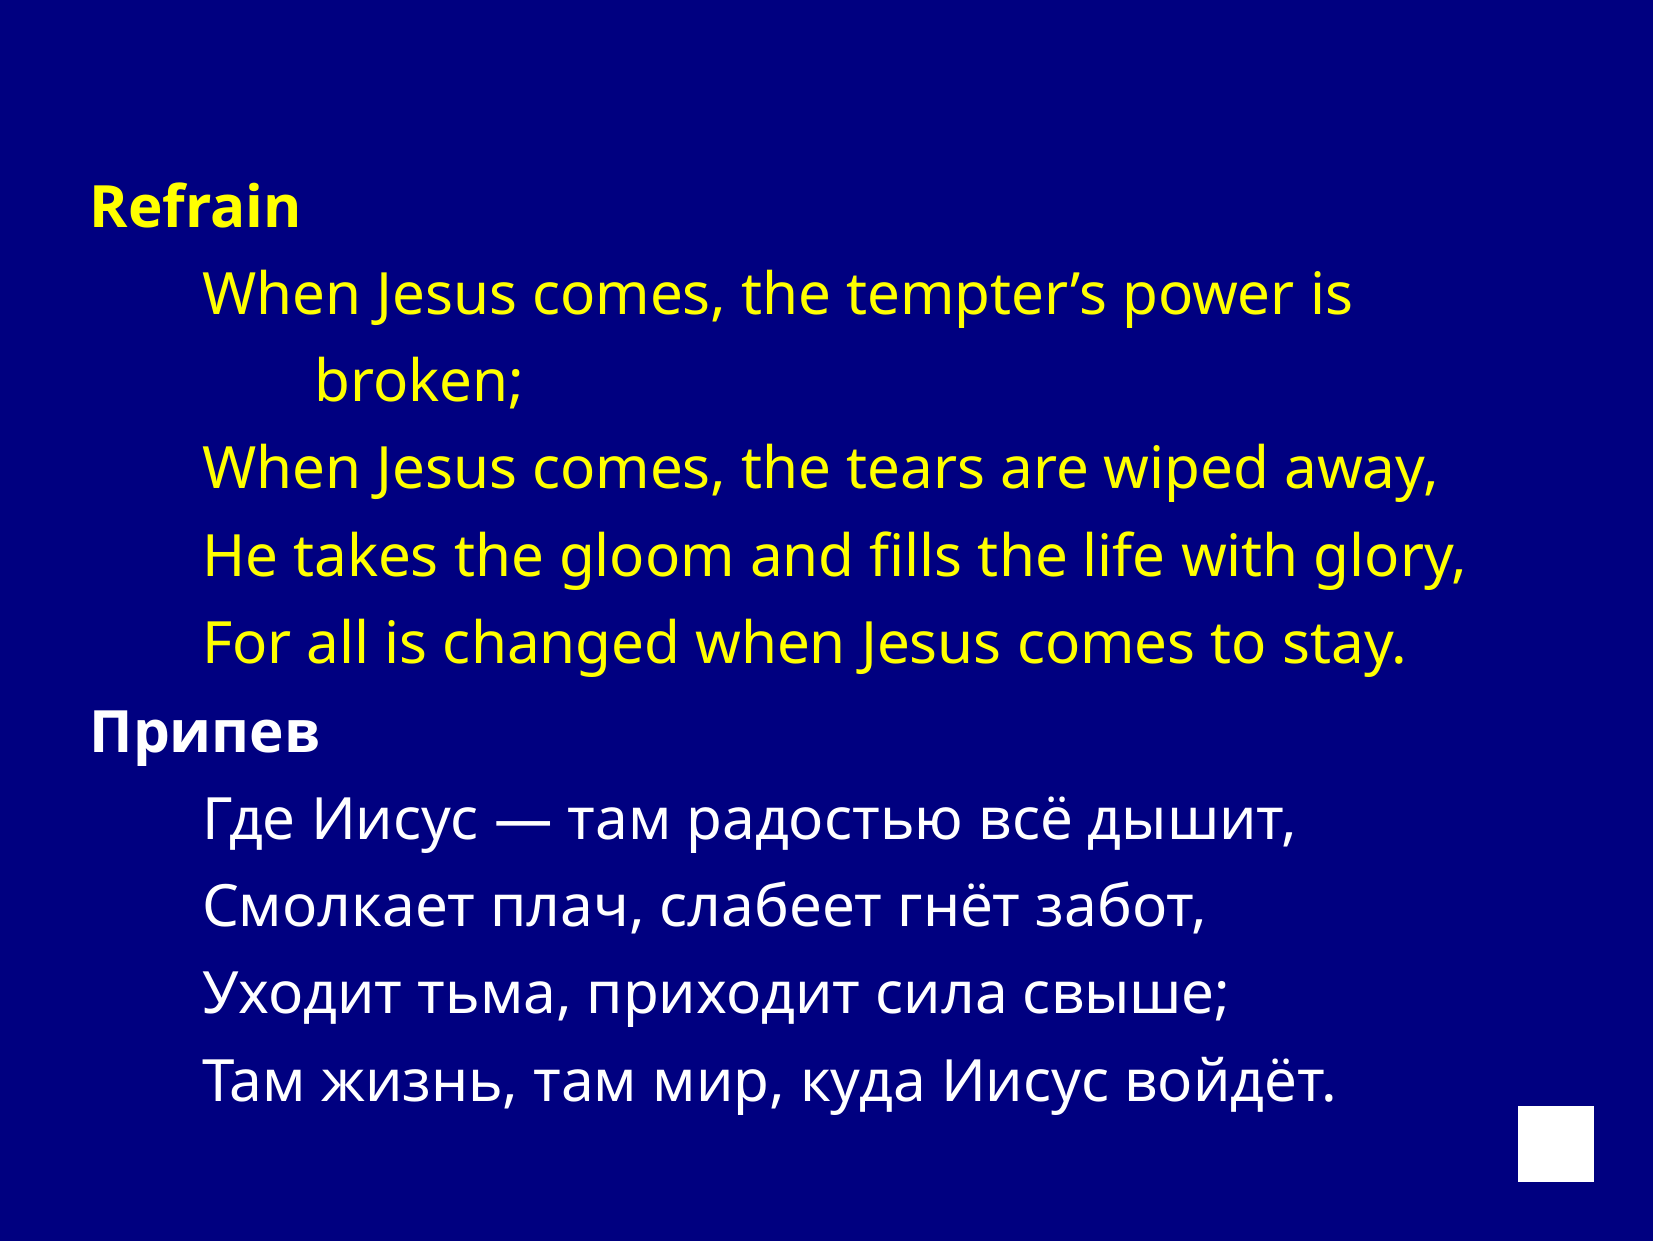

Refrain
	When Jesus comes, the tempter’s power is
		broken;
	When Jesus comes, the tears are wiped away,
	He takes the gloom and fills the life with glory,
	For all is changed when Jesus comes to stay.
Припев
	Где Иисус — там радостью всё дышит,
	Смолкает плач, слабеет гнёт забот,
	Уходит тьма, приходит сила свыше;
	Там жизнь, там мир, куда Иисус войдёт.